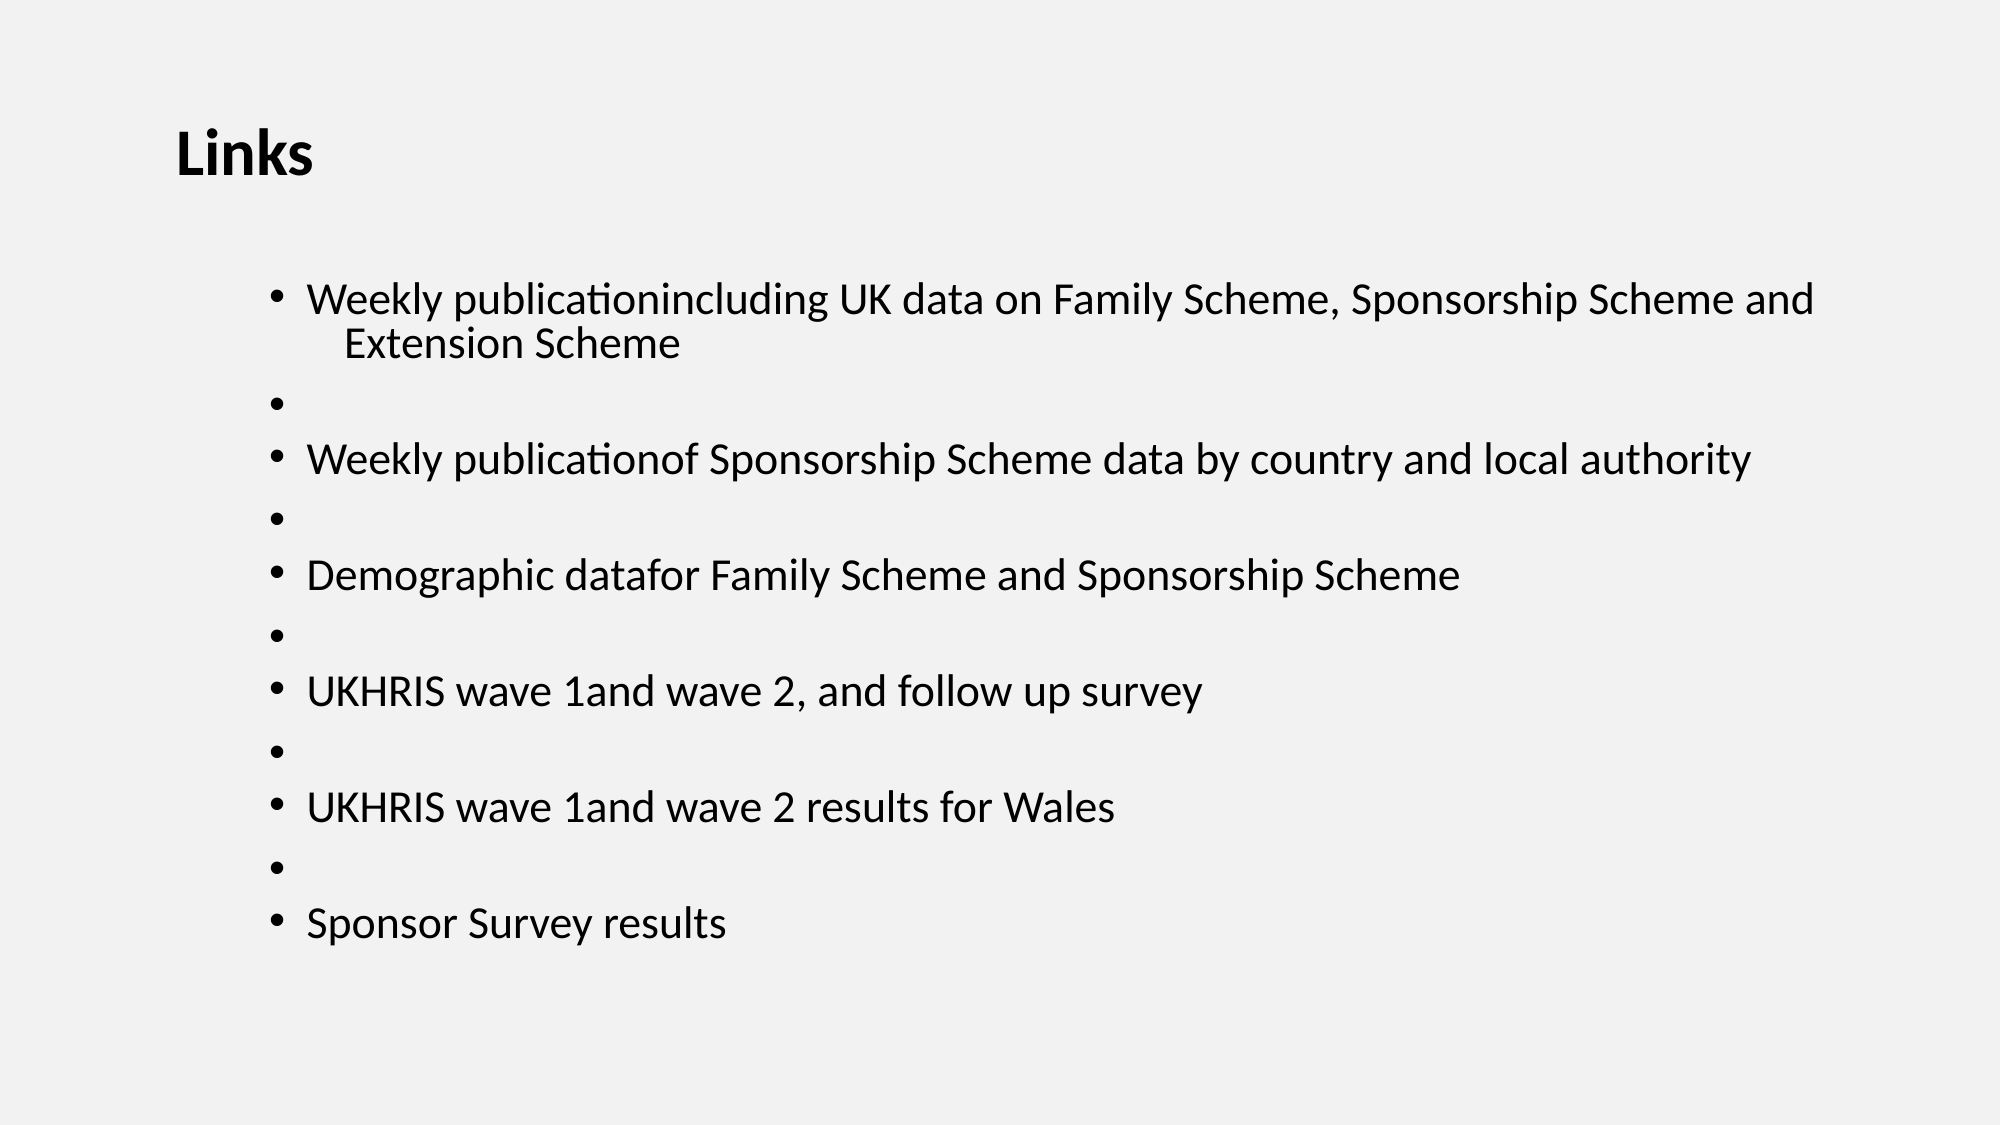

Links
# Weekly publicationincluding UK data on Family Scheme, Sponsorship Scheme and Extension Scheme
Weekly publicationof Sponsorship Scheme data by country and local authority
Demographic datafor Family Scheme and Sponsorship Scheme
UKHRIS wave 1and wave 2, and follow up survey
UKHRIS wave 1and wave 2 results for Wales
Sponsor Survey results